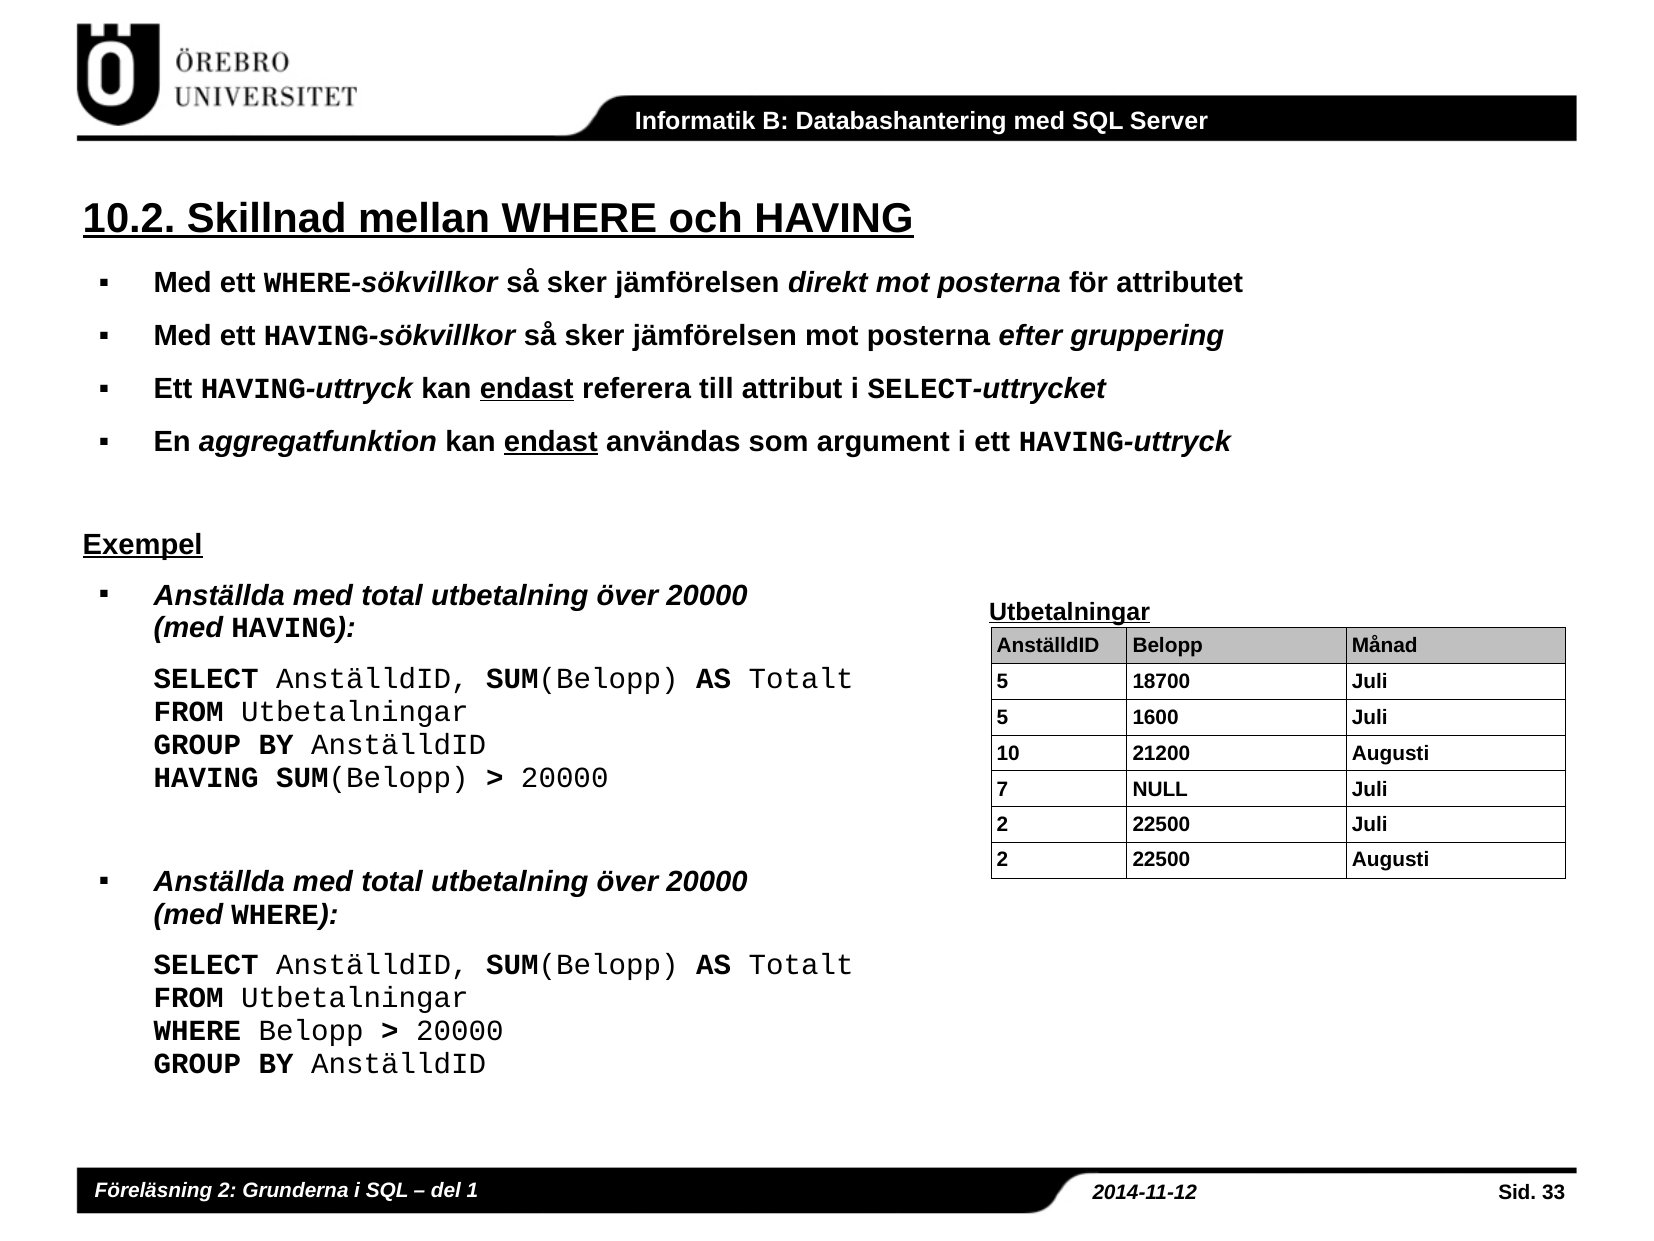

# 10.2. Skillnad mellan WHERE och HAVING
Med ett WHERE-sökvillkor så sker jämförelsen direkt mot posterna för attributet
Med ett HAVING-sökvillkor så sker jämförelsen mot posterna efter gruppering
Ett HAVING-uttryck kan endast referera till attribut i SELECT-uttrycket
En aggregatfunktion kan endast användas som argument i ett HAVING-uttryck
Exempel
Anställda med total utbetalning över 20000
(med HAVING):
SELECT AnställdID, SUM(Belopp) AS Totalt
FROM Utbetalningar
GROUP BY AnställdID
HAVING SUM(Belopp) > 20000
Anställda med total utbetalning över 20000
(med WHERE):
SELECT AnställdID, SUM(Belopp) AS Totalt
FROM Utbetalningar
WHERE Belopp > 20000
GROUP BY AnställdID
Utbetalningar
| AnställdID | Belopp | Månad |
| --- | --- | --- |
| 5 | 18700 | Juli |
| 5 | 1600 | Juli |
| 10 | 21200 | Augusti |
| 7 | NULL | Juli |
| 2 | 22500 | Juli |
| 2 | 22500 | Augusti |
Föreläsning 2: Grunderna i SQL – del 1
2014-11-12
33